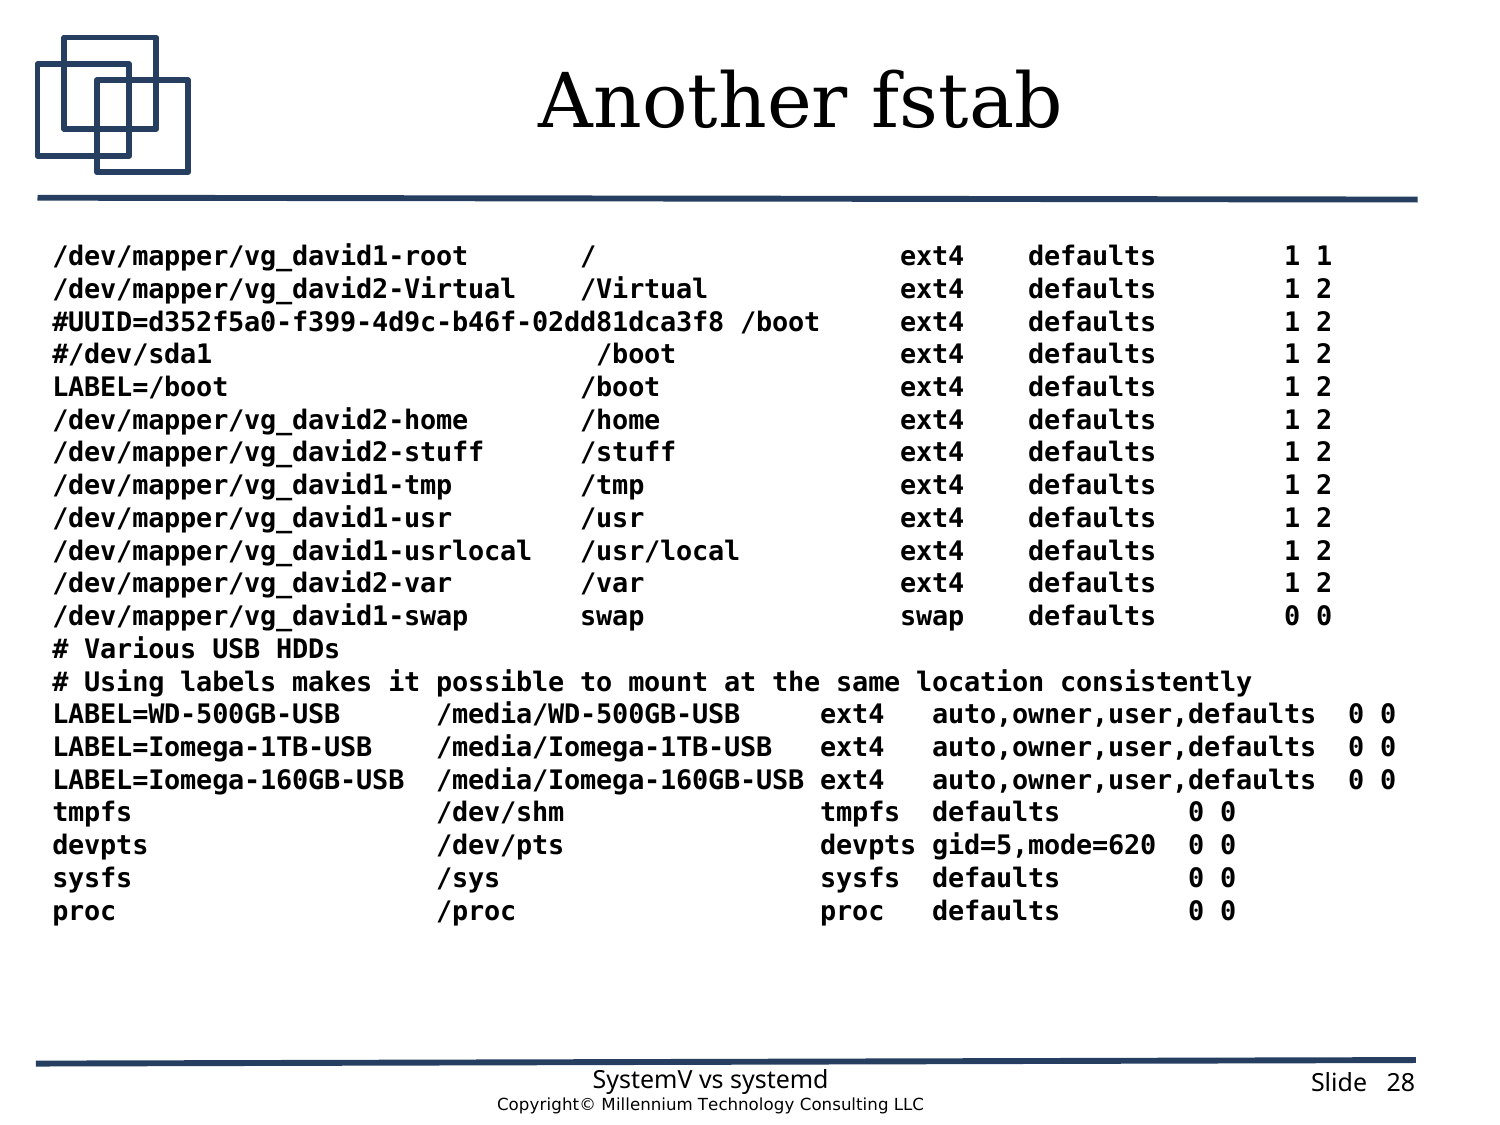

# Another fstab
/dev/mapper/vg_david1-root       /                   ext4    defaults        1 1
/dev/mapper/vg_david2-Virtual    /Virtual            ext4    defaults        1 2
#UUID=d352f5a0-f399-4d9c-b46f-02dd81dca3f8 /boot     ext4    defaults        1 2
#/dev/sda1                       /boot     ext4    defaults        1 2
LABEL=/boot                      /boot               ext4    defaults        1 2
/dev/mapper/vg_david2-home       /home               ext4    defaults        1 2
/dev/mapper/vg_david2-stuff      /stuff              ext4    defaults        1 2
/dev/mapper/vg_david1-tmp        /tmp                ext4    defaults        1 2
/dev/mapper/vg_david1-usr        /usr                ext4    defaults        1 2
/dev/mapper/vg_david1-usrlocal   /usr/local          ext4    defaults        1 2
/dev/mapper/vg_david2-var        /var                ext4    defaults        1 2
/dev/mapper/vg_david1-swap       swap                swap    defaults        0 0
# Various USB HDDs
# Using labels makes it possible to mount at the same location consistently
LABEL=WD-500GB-USB      /media/WD-500GB-USB     ext4   auto,owner,user,defaults  0 0
LABEL=Iomega-1TB-USB    /media/Iomega-1TB-USB   ext4   auto,owner,user,defaults  0 0
LABEL=Iomega-160GB-USB  /media/Iomega-160GB-USB ext4   auto,owner,user,defaults  0 0
tmpfs                   /dev/shm                tmpfs  defaults        0 0
devpts                  /dev/pts                devpts gid=5,mode=620  0 0
sysfs                   /sys                    sysfs  defaults        0 0
proc                    /proc                   proc   defaults        0 0